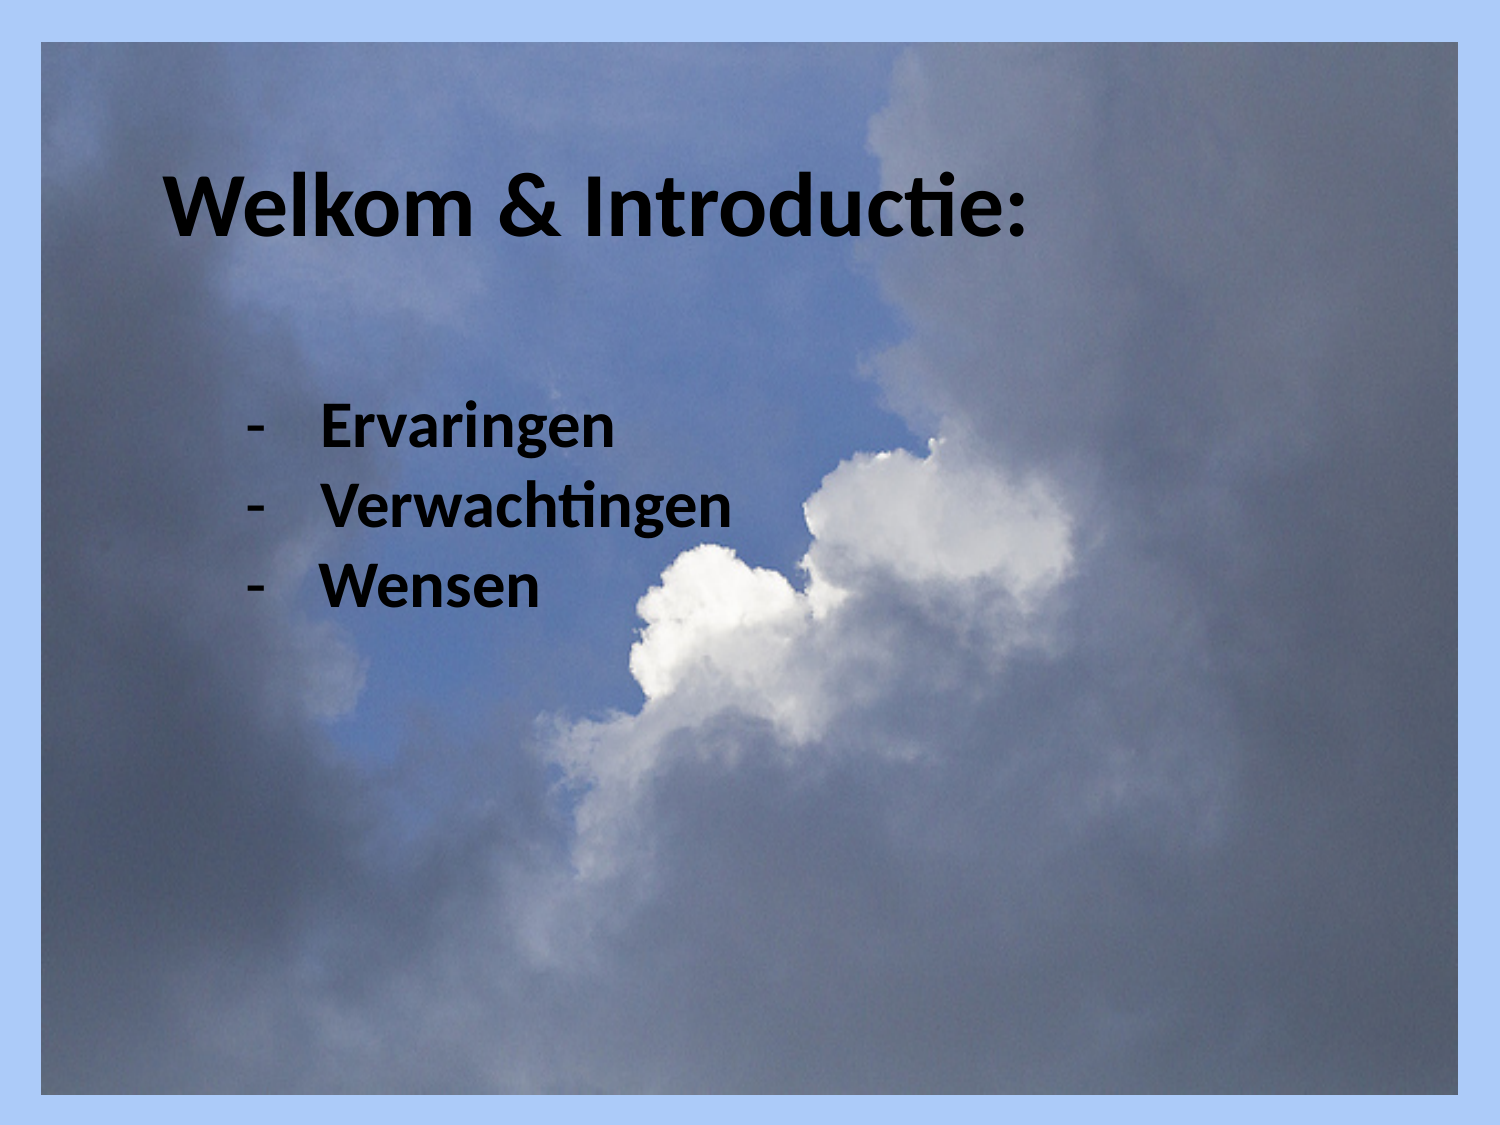

Welkom & Introductie:
Ervaringen
Verwachtingen
 Wensen
#